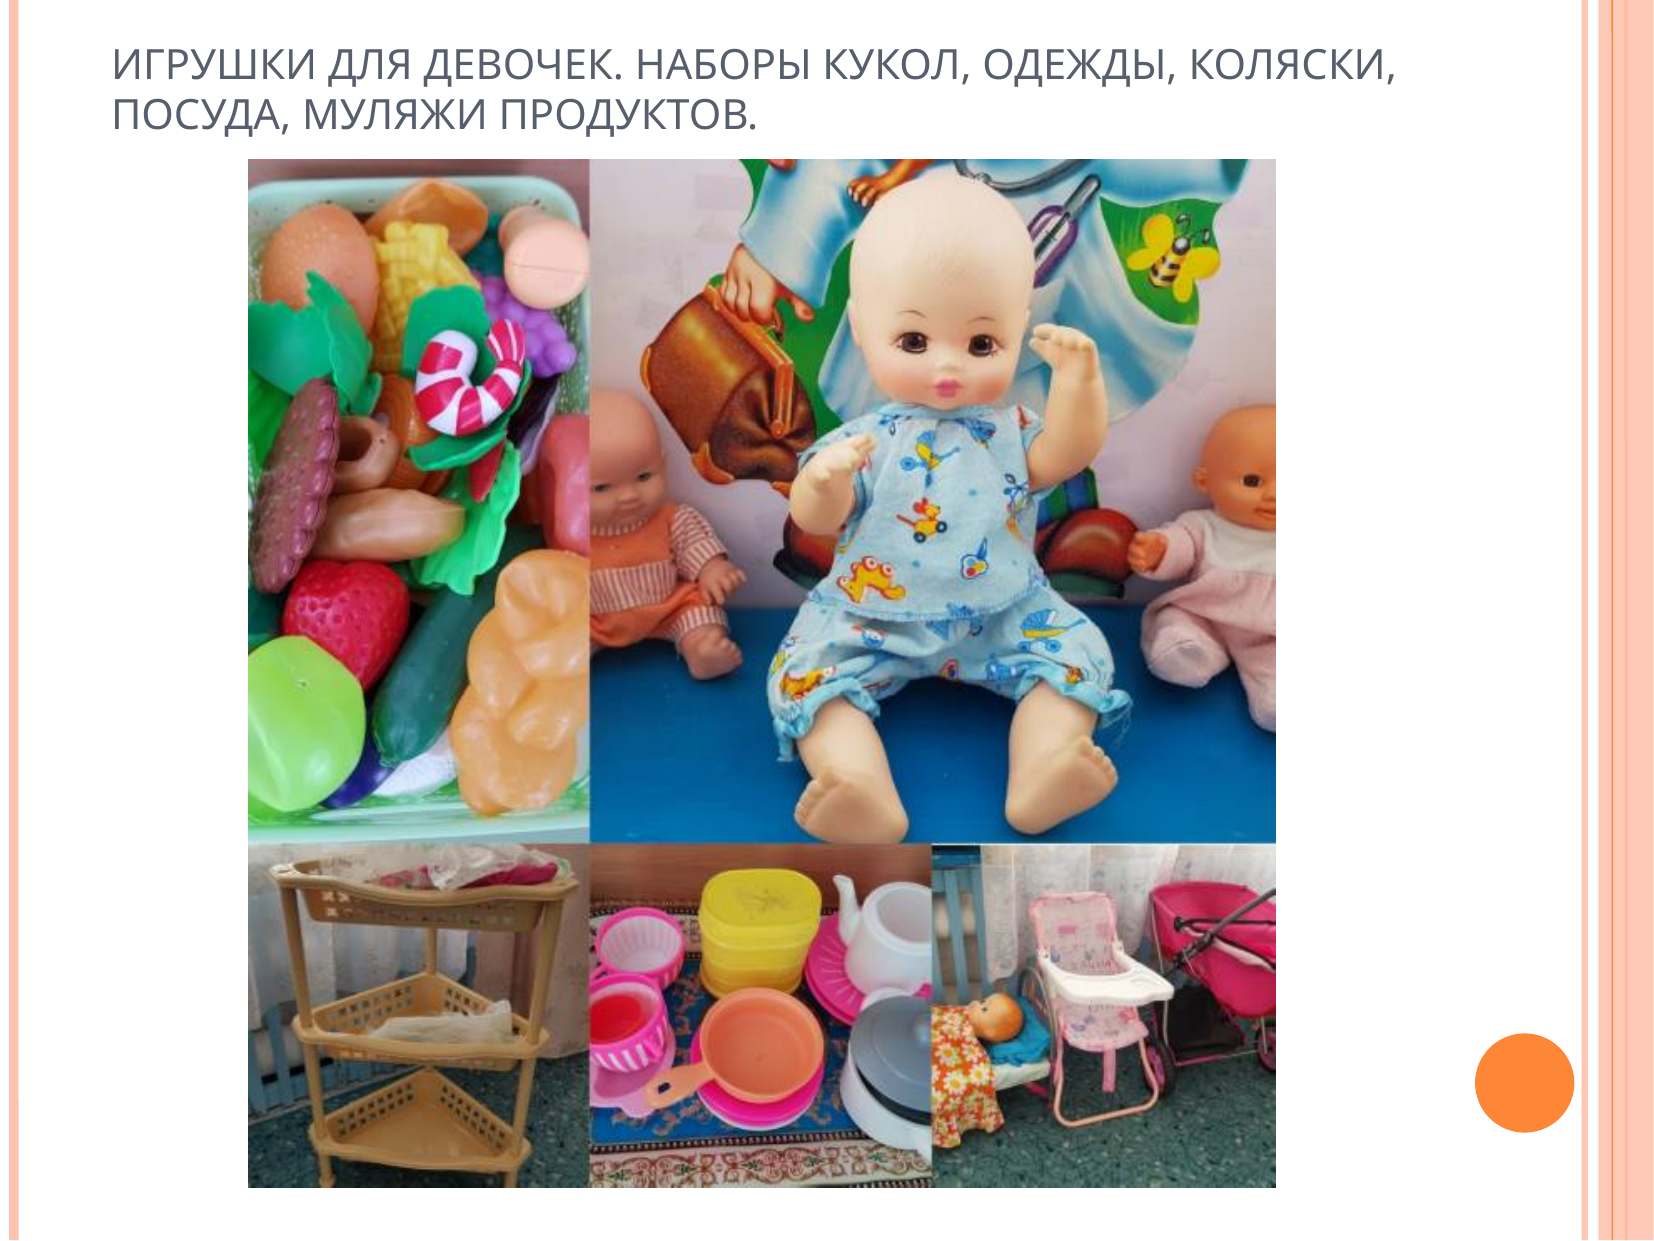

# Игрушки для девочек. Наборы кукол, одежды, коляски, посуда, муляжи продуктов.